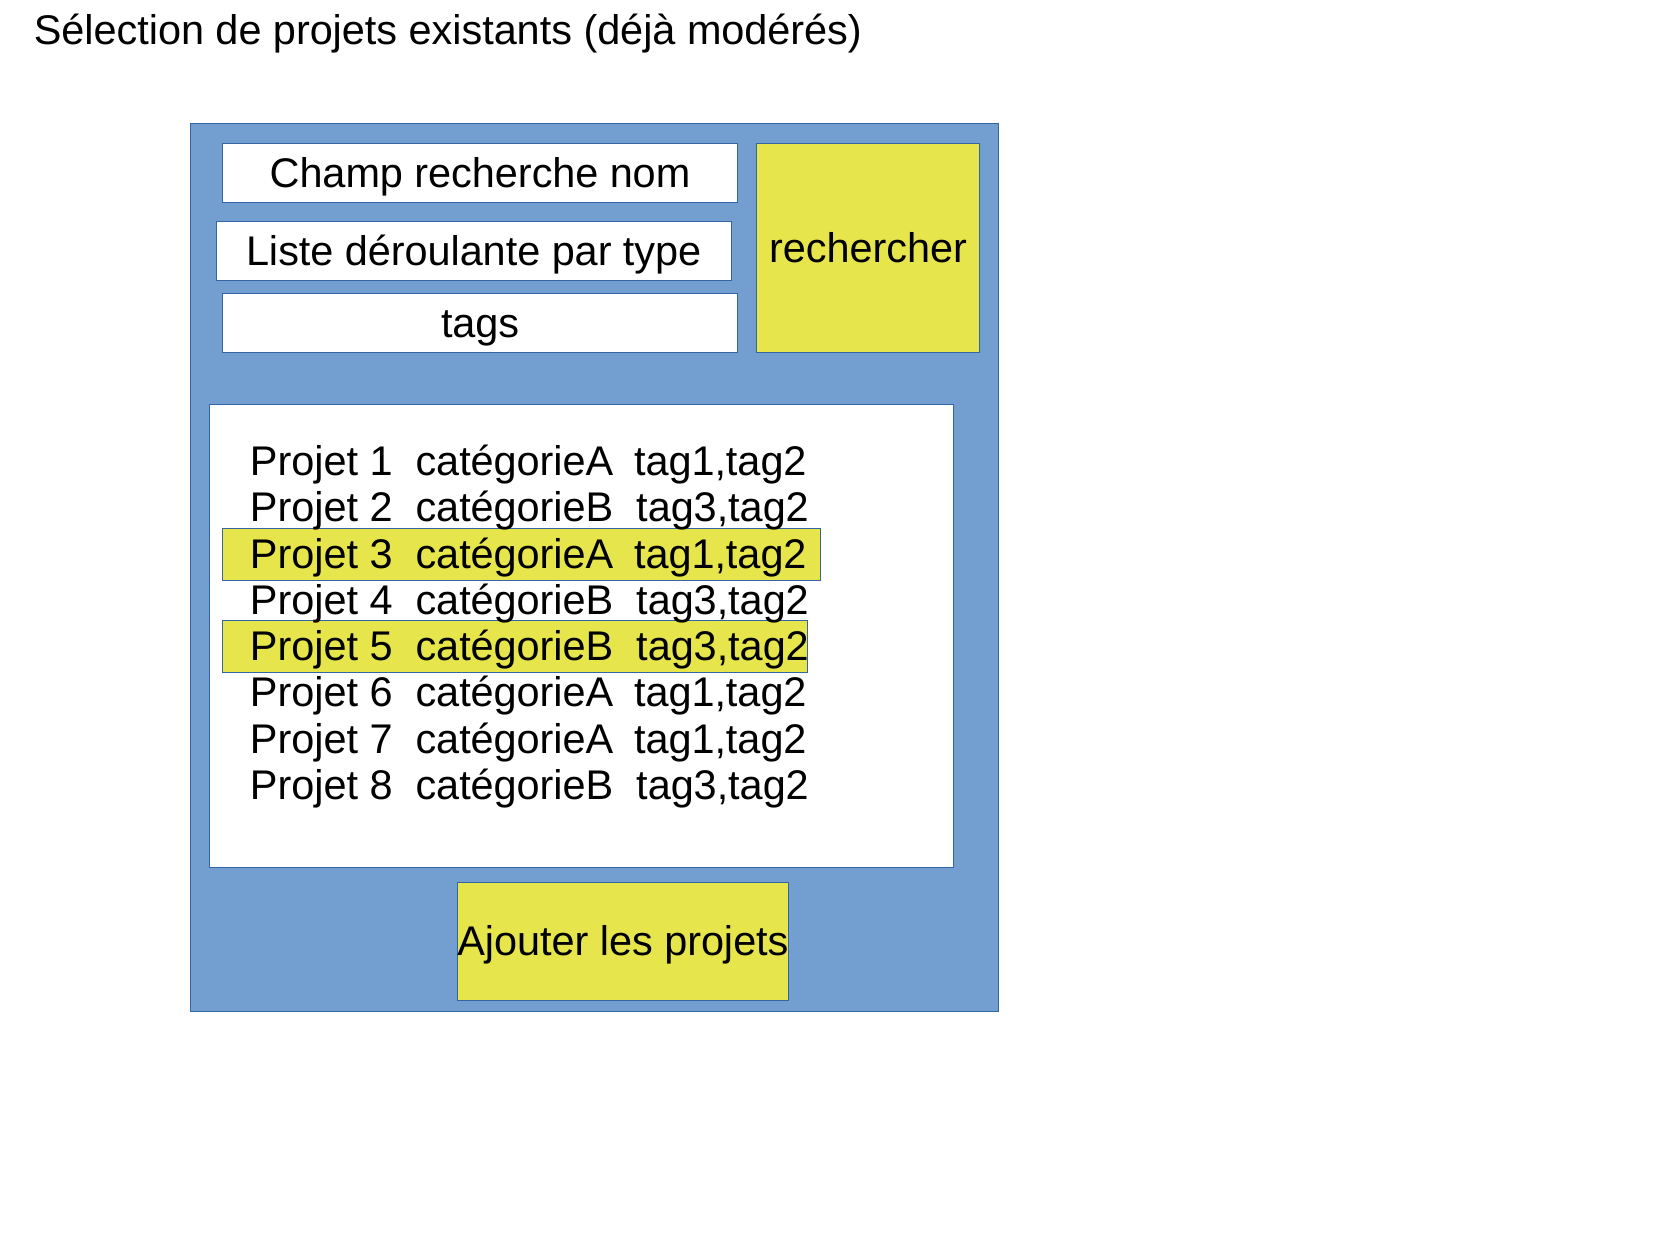

Sélection de projets existants (déjà modérés)
Champ recherche nom
rechercher
Liste déroulante par type
tags
Projet 1 catégorieA tag1,tag2
Projet 2 catégorieB tag3,tag2
Projet 3 catégorieA tag1,tag2
Projet 4 catégorieB tag3,tag2
Projet 5 catégorieB tag3,tag2
Projet 6 catégorieA tag1,tag2
Projet 7 catégorieA tag1,tag2
Projet 8 catégorieB tag3,tag2
Ajouter les projets